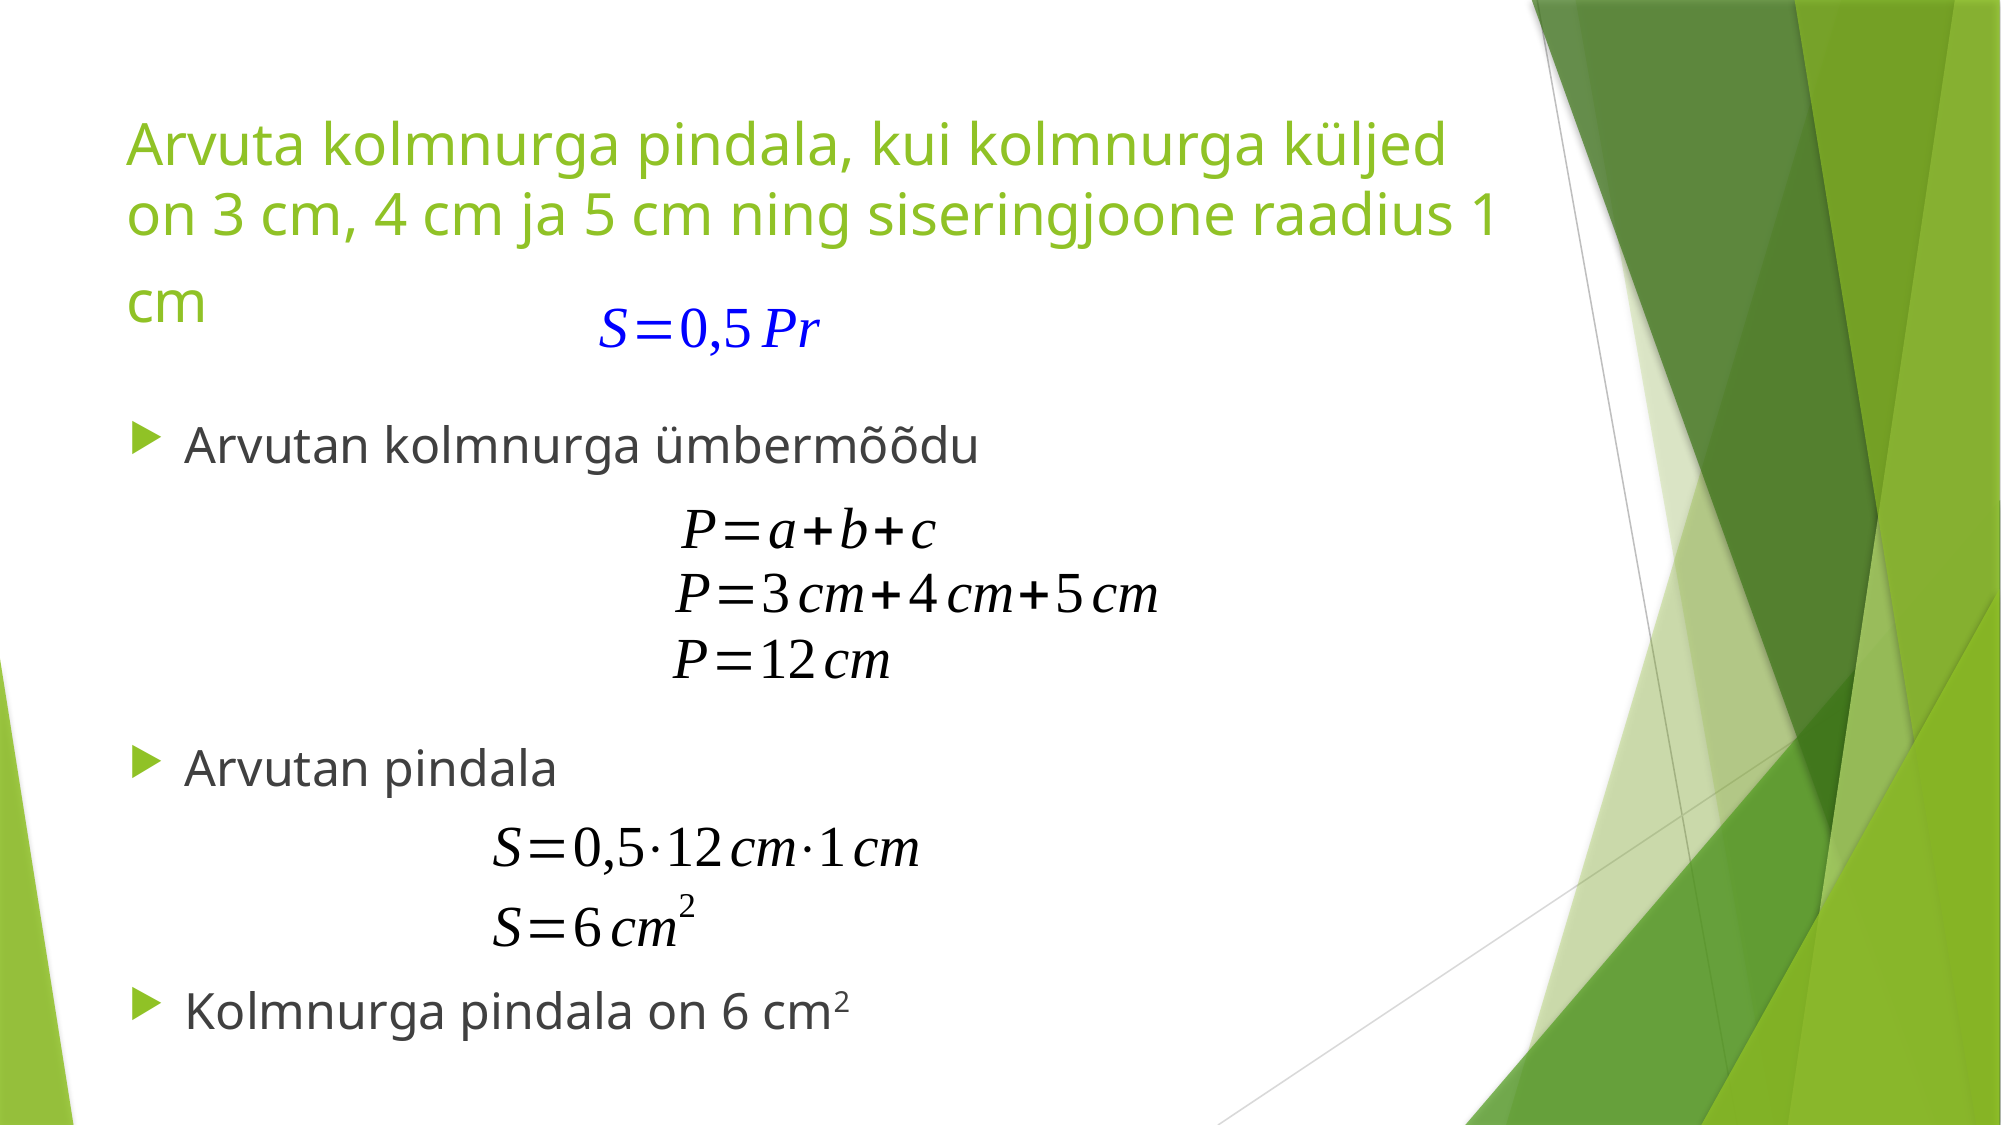

# Arvuta kolmnurga pindala, kui kolmnurga küljed on 3 cm, 4 cm ja 5 cm ning siseringjoone raadius 1 cm
Arvutan kolmnurga ümbermõõdu
Arvutan pindala
Kolmnurga pindala on 6 cm2